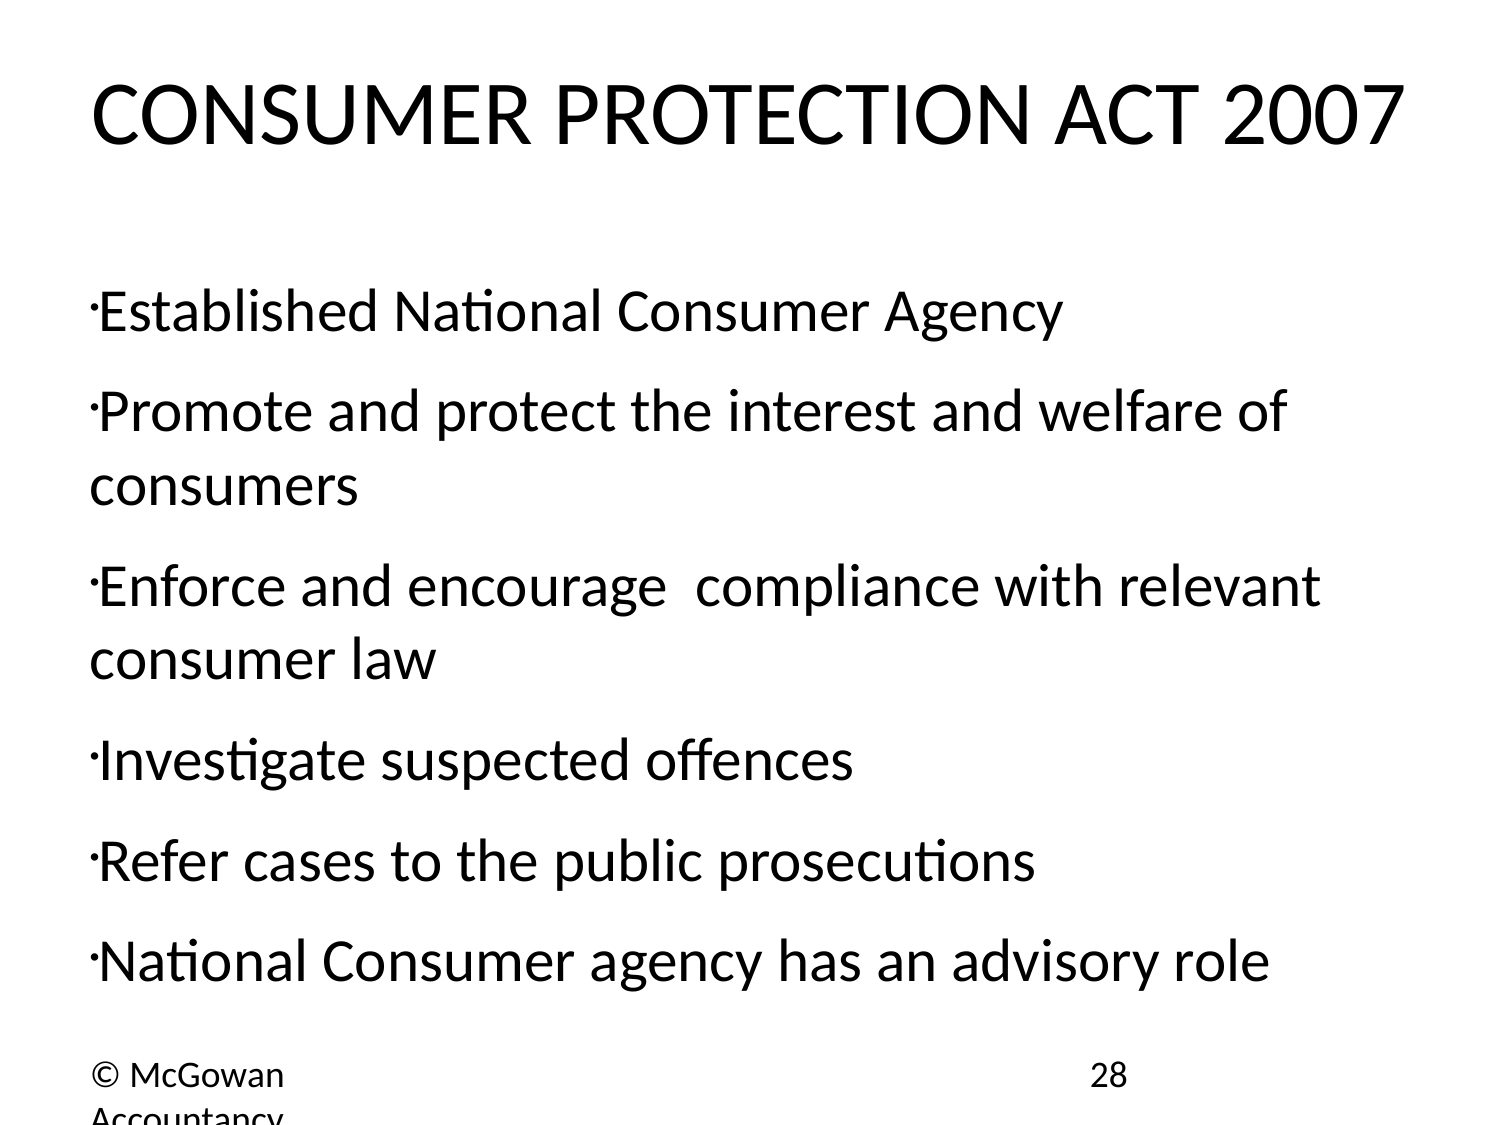

# CONSUMER PROTECTION ACT 2007
Established National Consumer Agency
Promote and protect the interest and welfare of consumers
Enforce and encourage compliance with relevant consumer law
Investigate suspected offences
Refer cases to the public prosecutions
National Consumer agency has an advisory role
© McGowan Accountancy Services
28